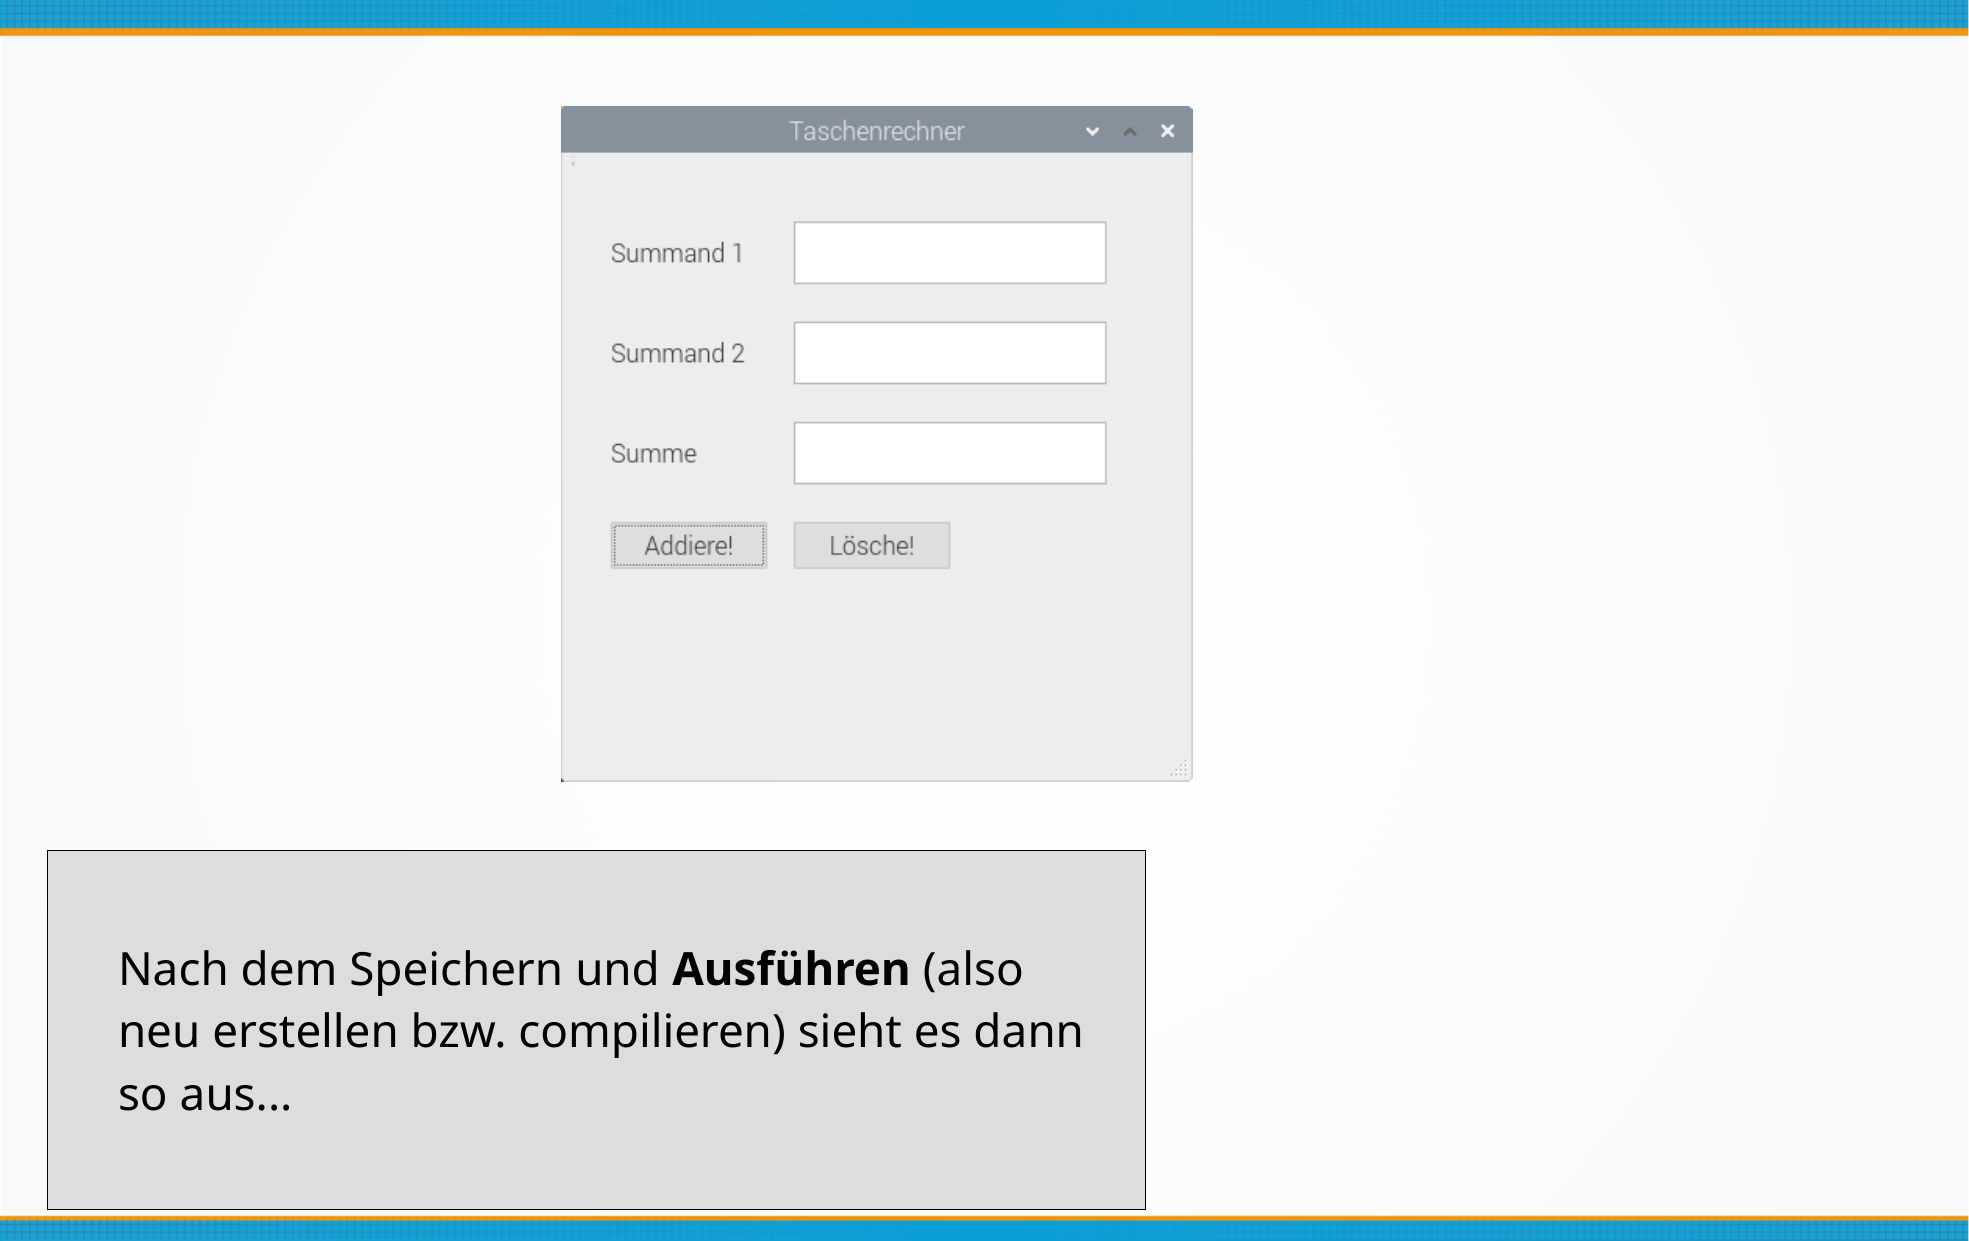

Nach dem Speichern und Ausführen (also neu erstellen bzw. compilieren) sieht es dann so aus...